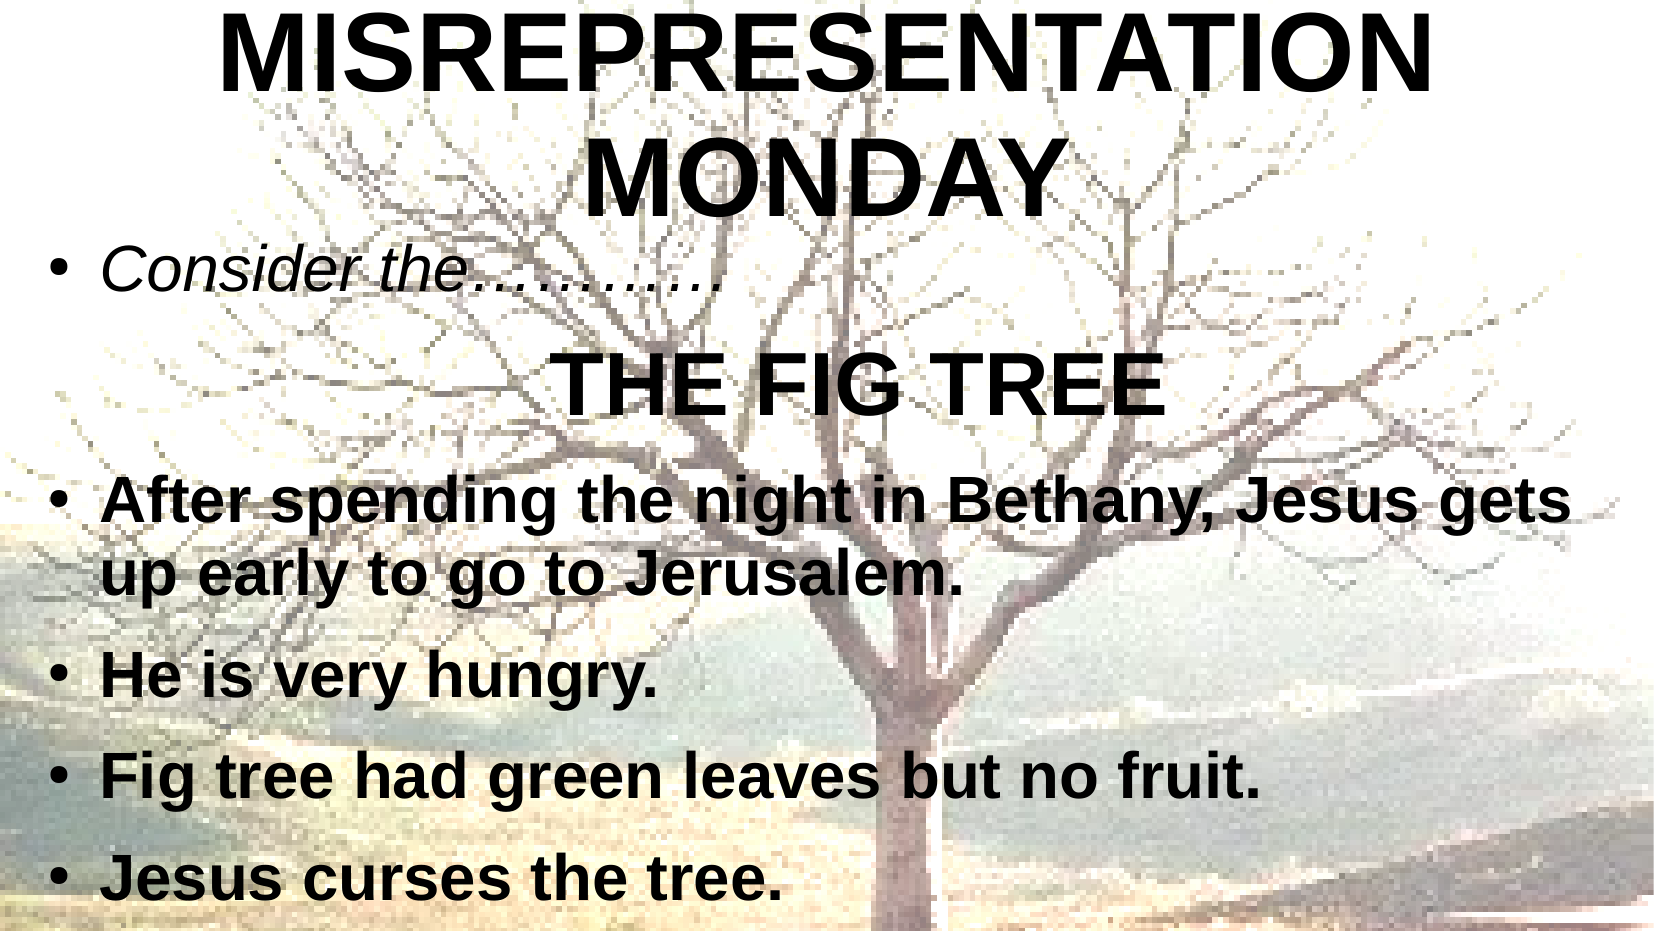

# MISREPRESENTATION MONDAY
Consider the…………
THE FIG TREE
After spending the night in Bethany, Jesus gets up early to go to Jerusalem.
He is very hungry.
Fig tree had green leaves but no fruit.
Jesus curses the tree.